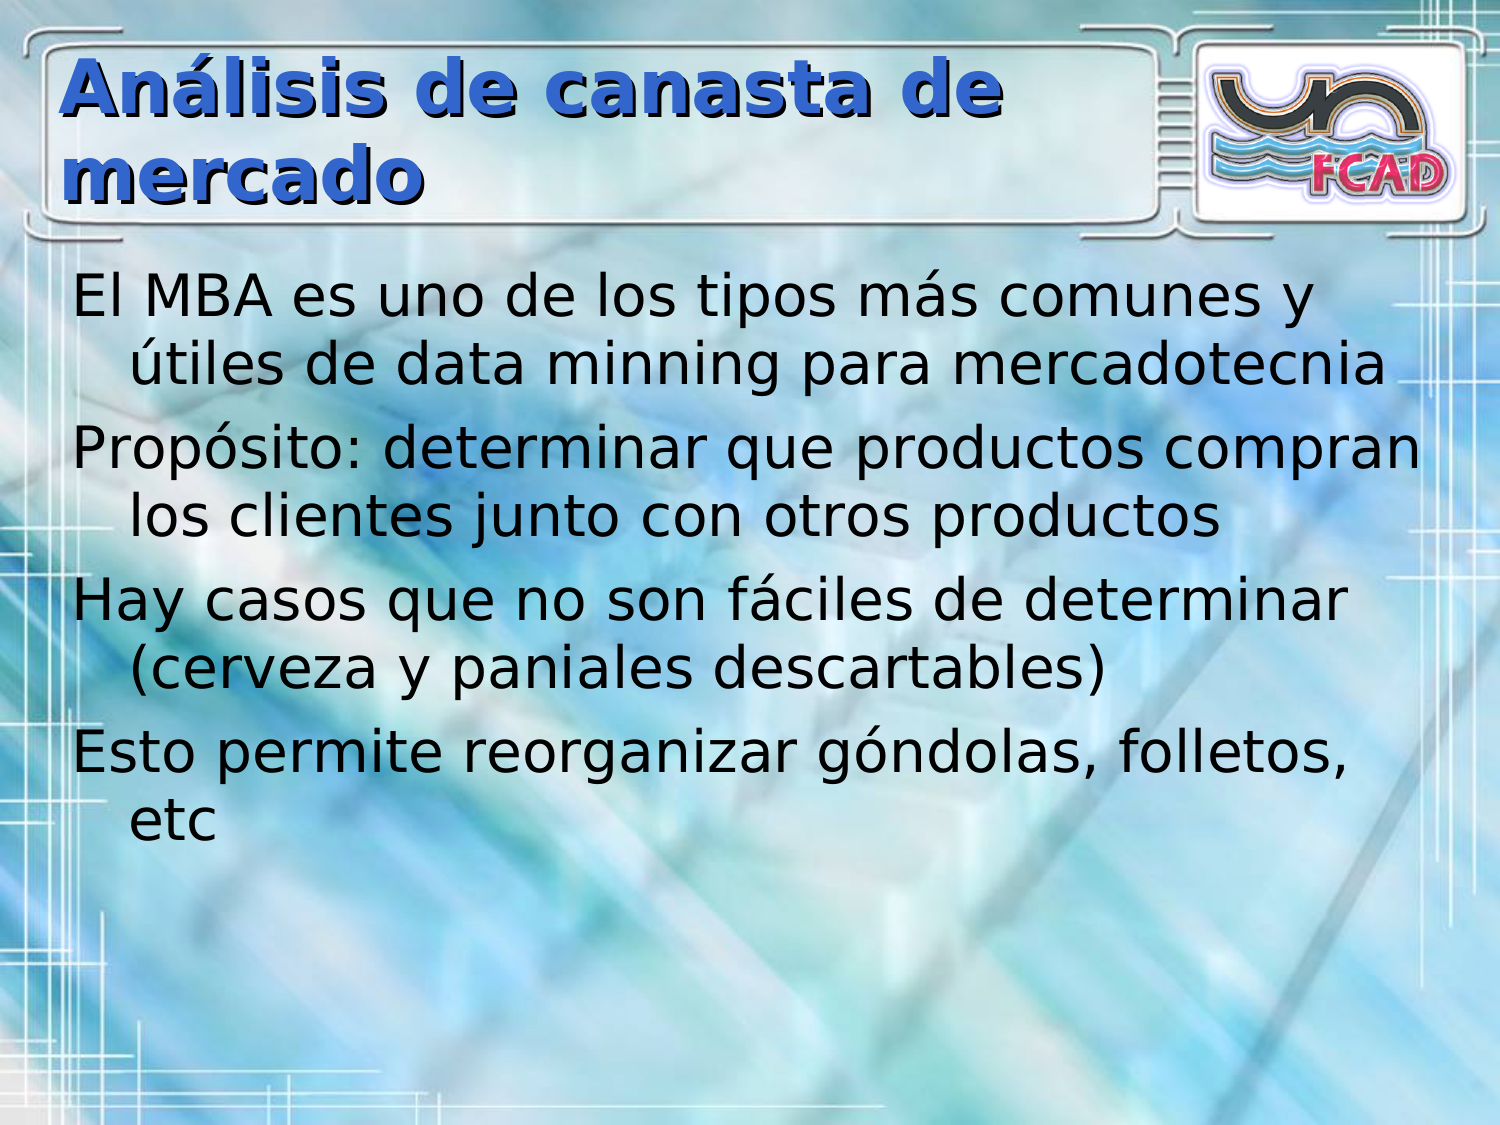

# Análisis de canasta de mercado
El MBA es uno de los tipos más comunes y útiles de data minning para mercadotecnia
Propósito: determinar que productos compran los clientes junto con otros productos
Hay casos que no son fáciles de determinar (cerveza y paniales descartables)
Esto permite reorganizar góndolas, folletos, etc